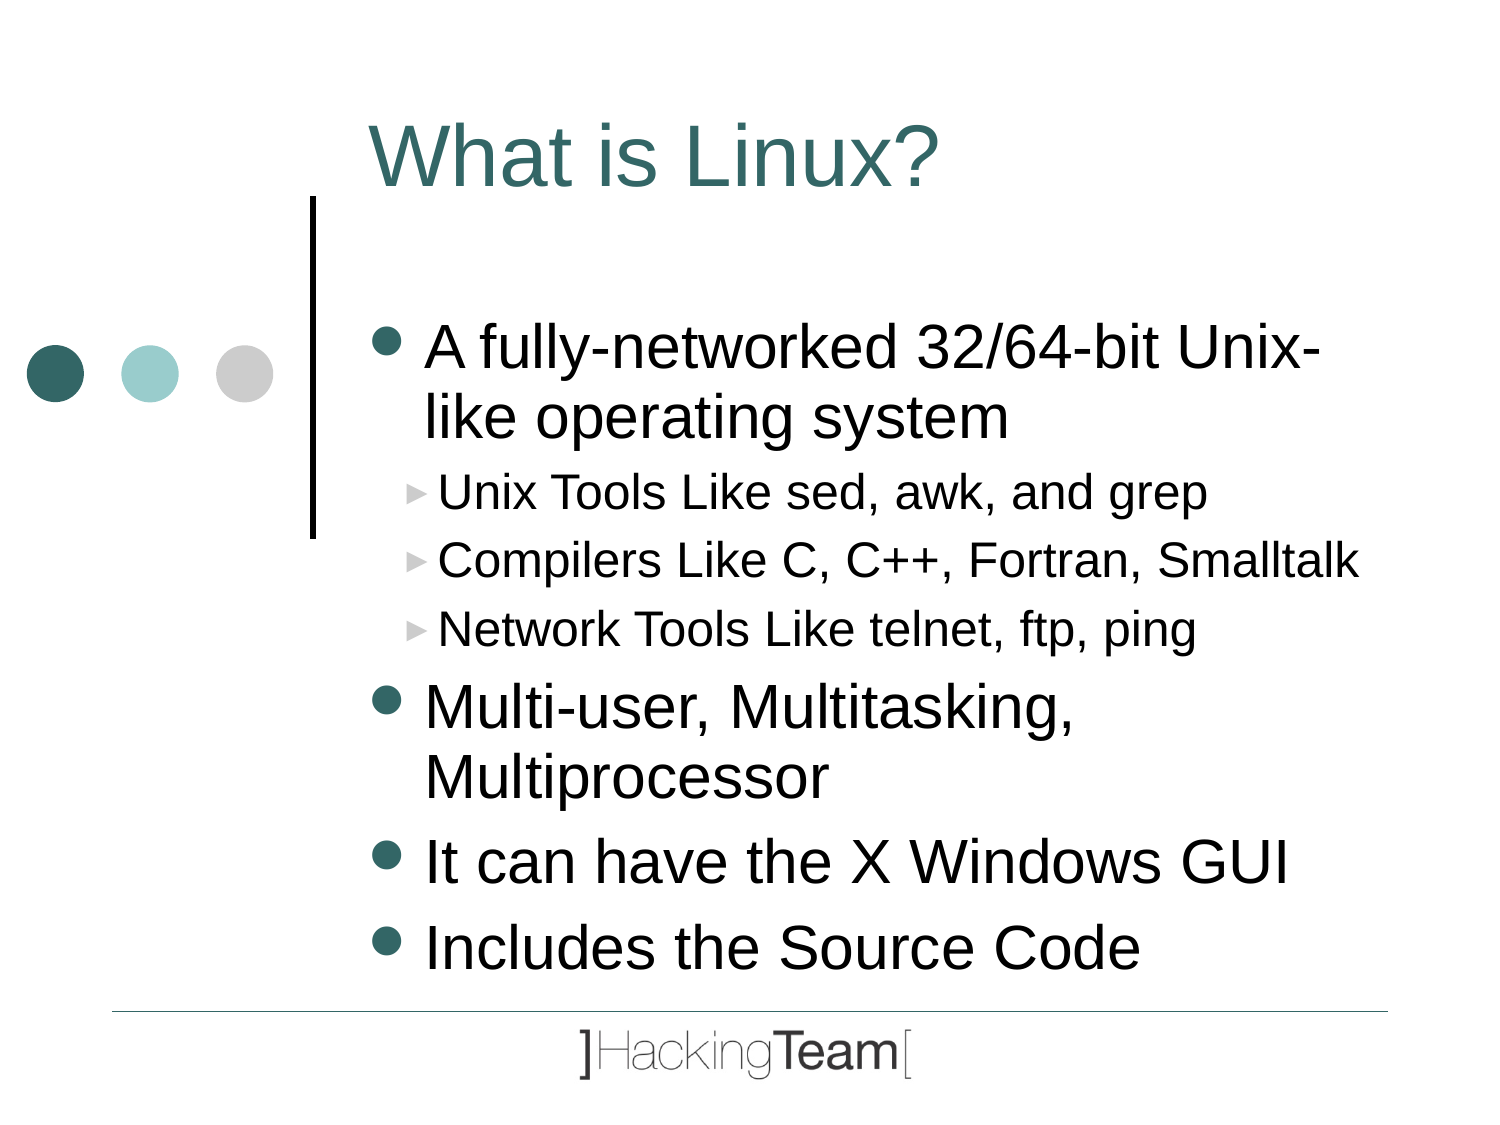

# What is Linux?
A fully-networked 32/64-bit Unix-like operating system
Unix Tools Like sed, awk, and grep
Compilers Like C, C++, Fortran, Smalltalk
Network Tools Like telnet, ftp, ping
Multi-user, Multitasking, Multiprocessor
It can have the X Windows GUI
Includes the Source Code